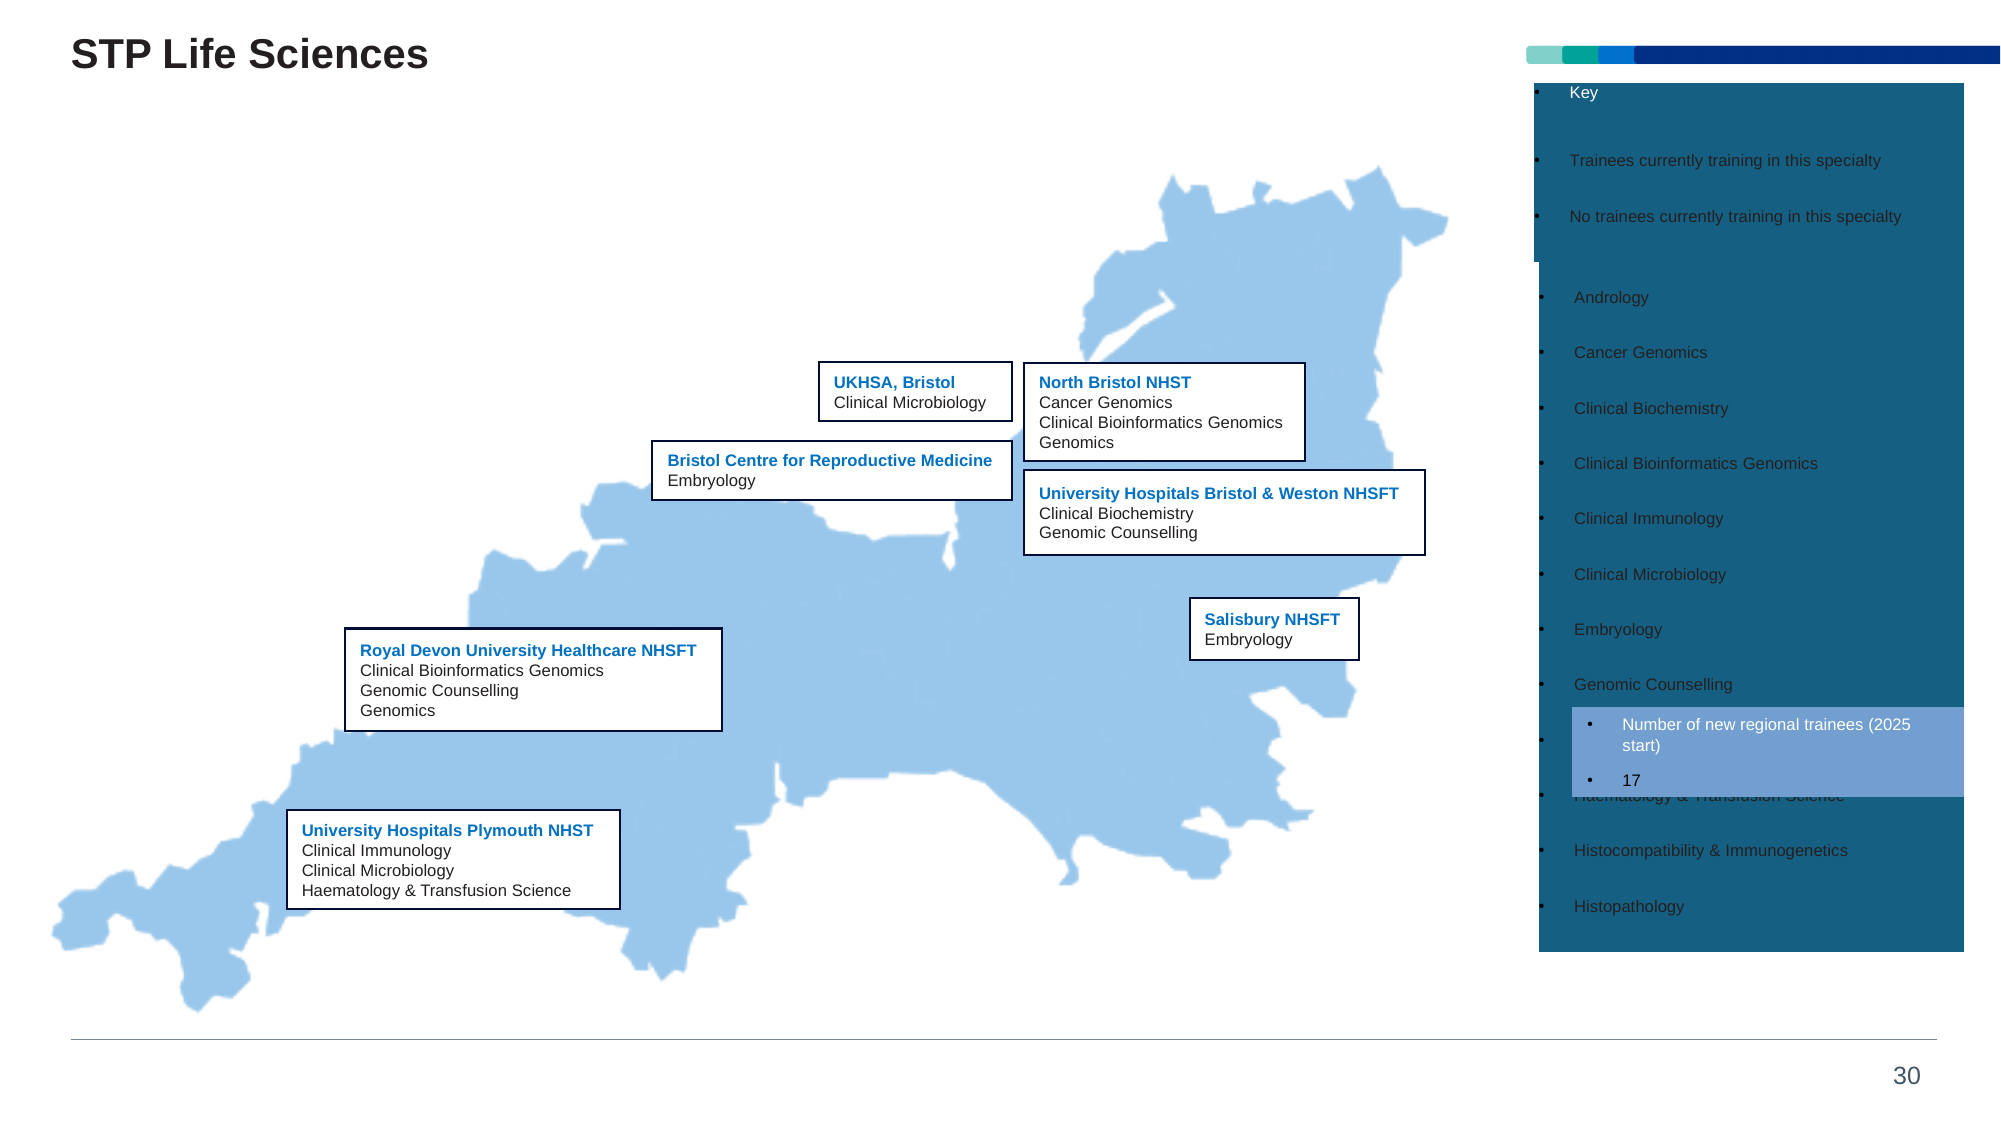

# STP Life Sciences
| Key | |
| --- | --- |
| Trainees currently training in this specialty | |
| No trainees currently training in this specialty | |
| Specialty | |
| --- | --- |
| Andrology | |
| Cancer Genomics | |
| Clinical Biochemistry | |
| Clinical Bioinformatics Genomics | |
| Clinical Immunology | |
| Clinical Microbiology | |
| Embryology | |
| Genomic Counselling | |
| Genomics | |
| Haematology & Transfusion Science | |
| Histocompatibility & Immunogenetics | |
| Histopathology | |
UKHSA, Bristol
Clinical Microbiology
North Bristol NHST
Cancer Genomics
Clinical Bioinformatics Genomics
Genomics
Bristol Centre for Reproductive Medicine
Embryology
University Hospitals Bristol & Weston NHSFT
Clinical Biochemistry
Genomic Counselling
Salisbury NHSFT
Embryology
Royal Devon University Healthcare NHSFT
Clinical Bioinformatics Genomics
Genomic Counselling
Genomics
| Number of new regional trainees (2025 start) |
| --- |
| 17 |
University Hospitals Plymouth NHST
Clinical Immunology
Clinical Microbiology
Haematology & Transfusion Science